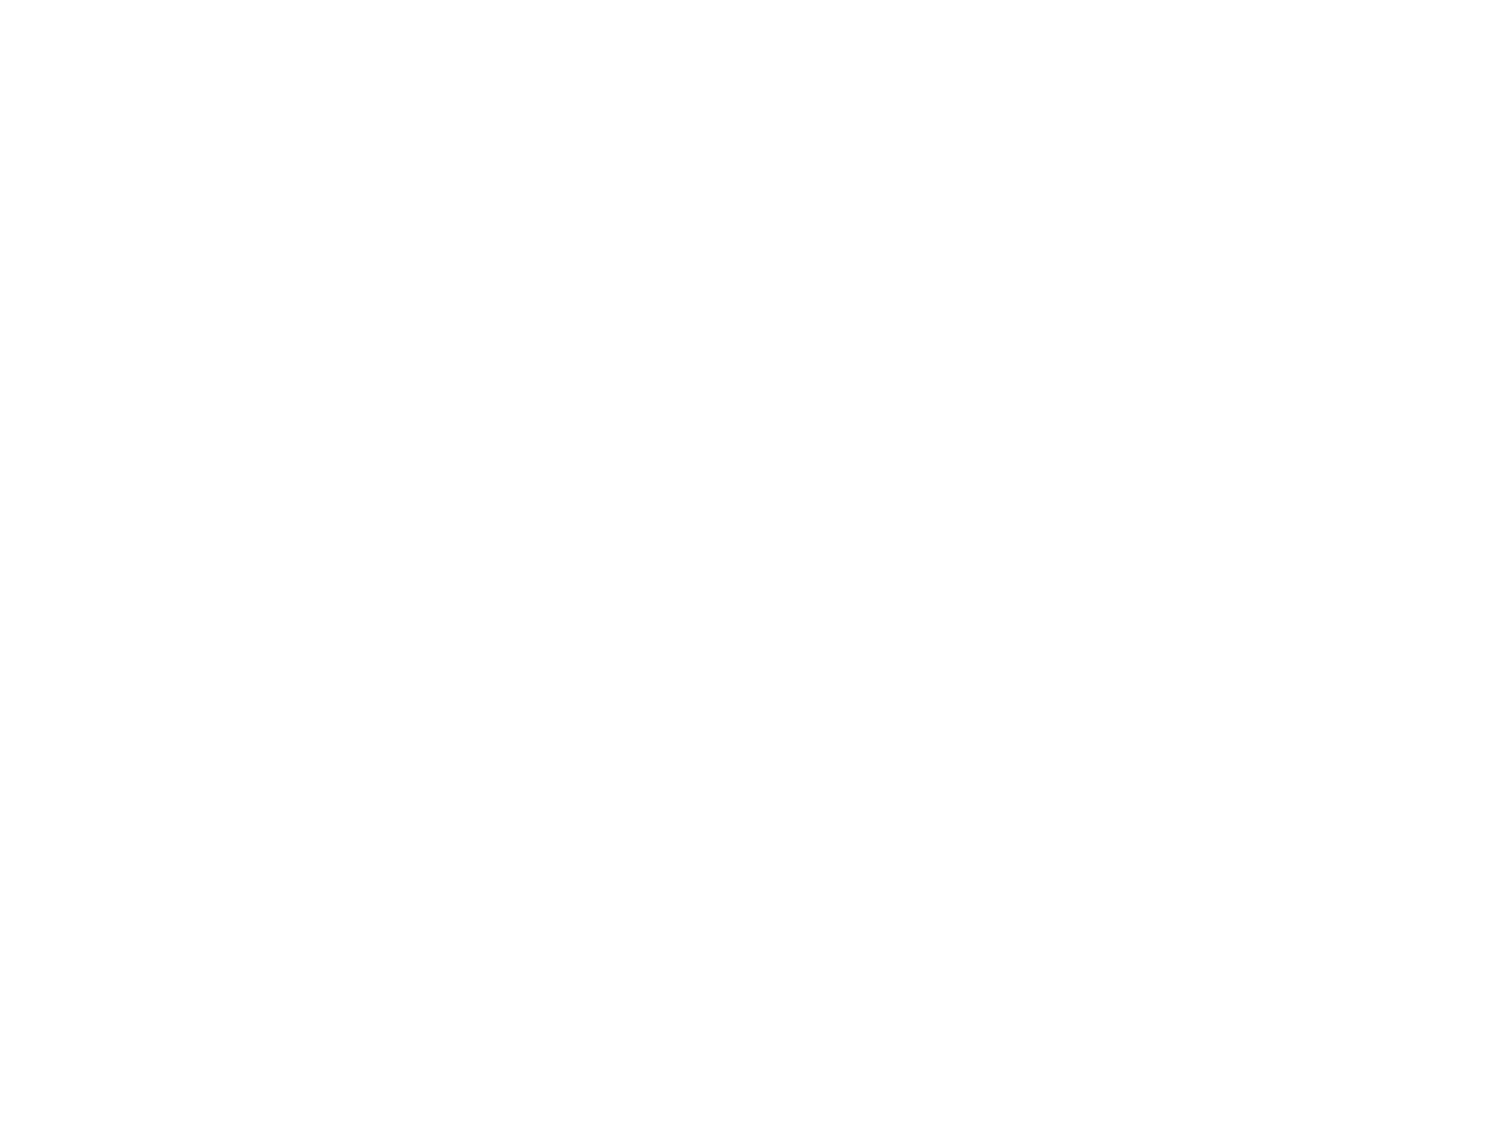

Islam
Islam als Urreligion
Urreligion- alle Propheten, die von einem einzigen Gott berichteten, sind auch vom selben Gott entsandt – Judentum-Christentum-Islam – eine Offenbarungsreihe